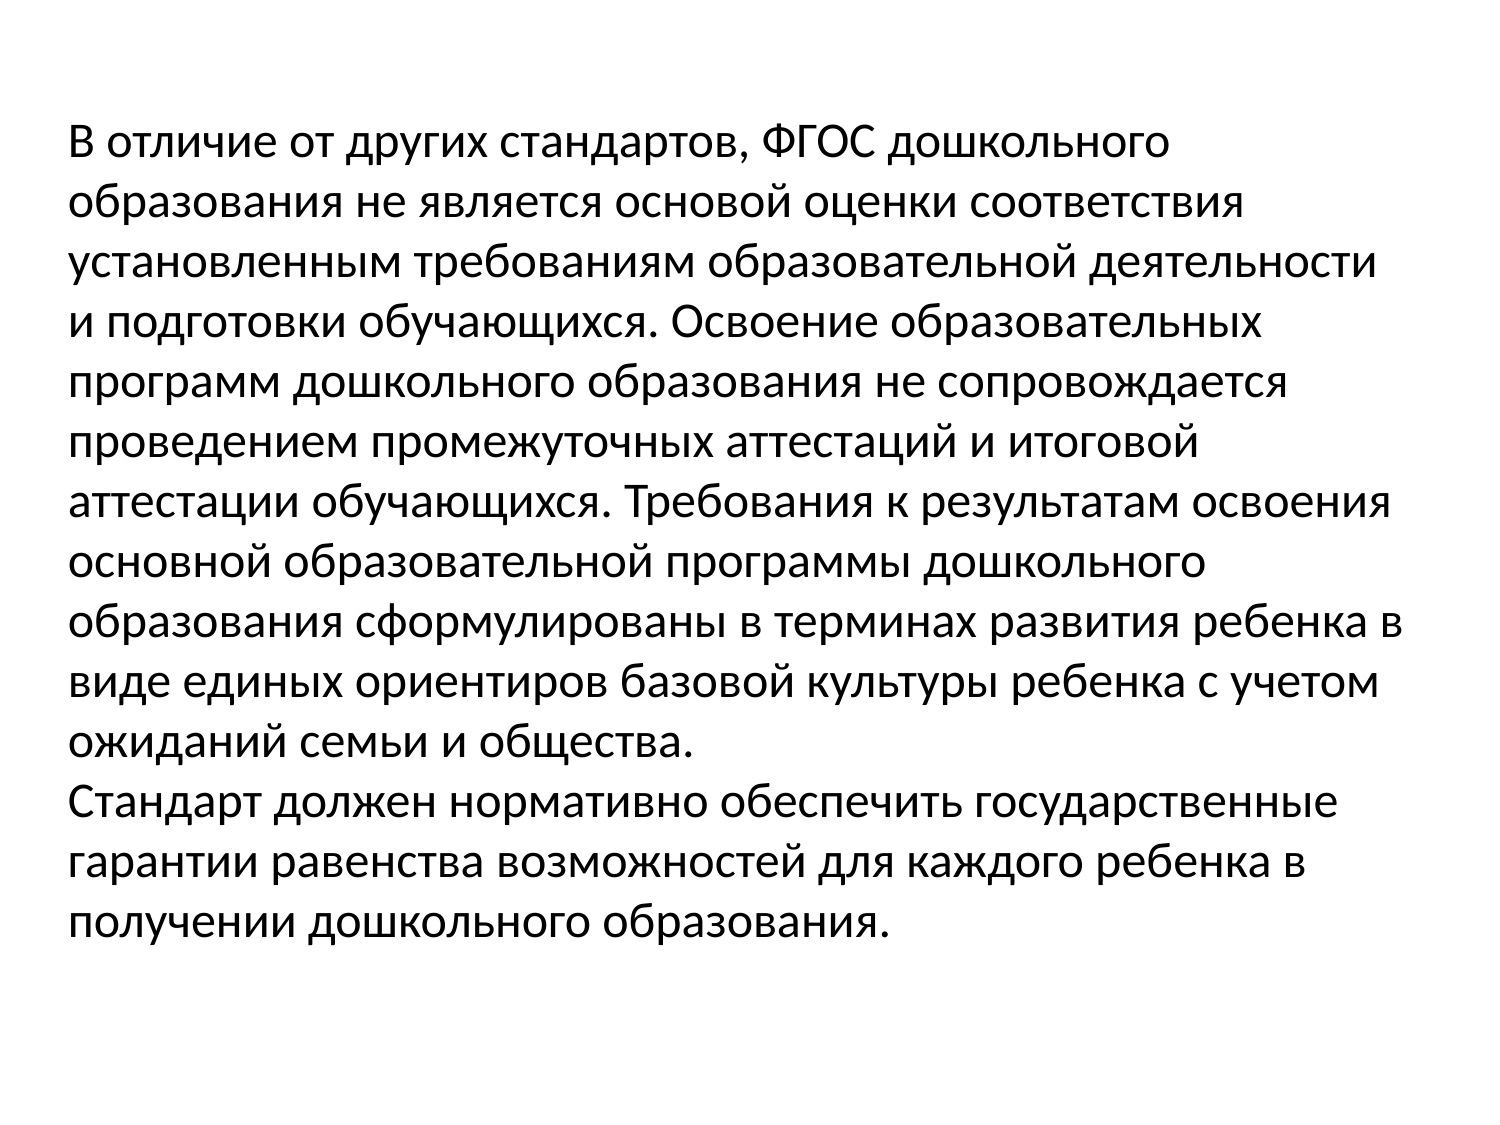

В отличие от других стандартов, ФГОС дошкольного образования не является основой оценки соответствия установленным требованиям образовательной деятельности и подготовки обучающихся. Освоение образовательных программ дошкольного образования не сопровождается проведением промежуточных аттестаций и итоговой аттестации обучающихся. Требования к результатам освоения основной образовательной программы дошкольного образования сформулированы в терминах развития ребенка в виде единых ориентиров базовой культуры ребенка с учетом ожиданий семьи и общества.
Стандарт должен нормативно обеспечить государственные гарантии равенства возможностей для каждого ребенка в получении дошкольного образования.